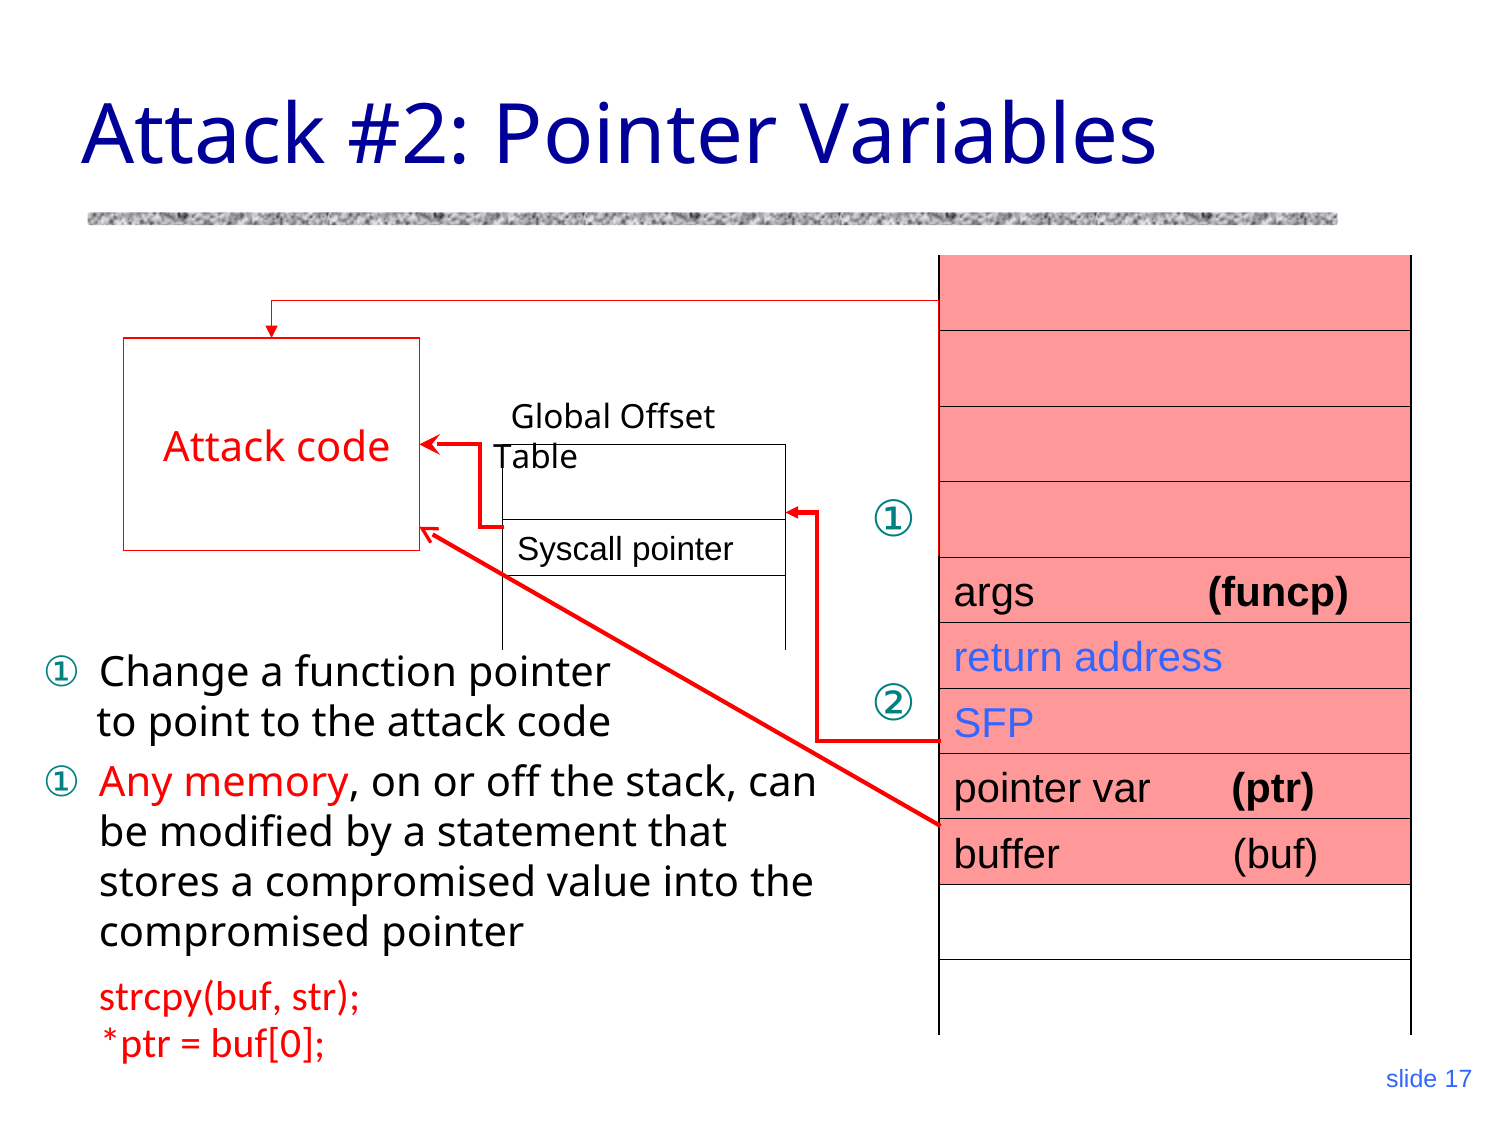

# Attack #2: Pointer Variables
| |
| --- |
| |
| |
| |
| args (funcp) |
| return address |
| SFP |
| pointer var (ptr) |
| buffer (buf) |
| |
| |
 Attack code
 Global Offset Table
| |
| --- |
| Syscall pointer |
| |
Change a function pointer
 to point to the attack code
Any memory, on or off the stack, can be modified by a statement that stores a compromised value into the compromised pointer
strcpy(buf, str);
 *ptr = buf[0];
slide